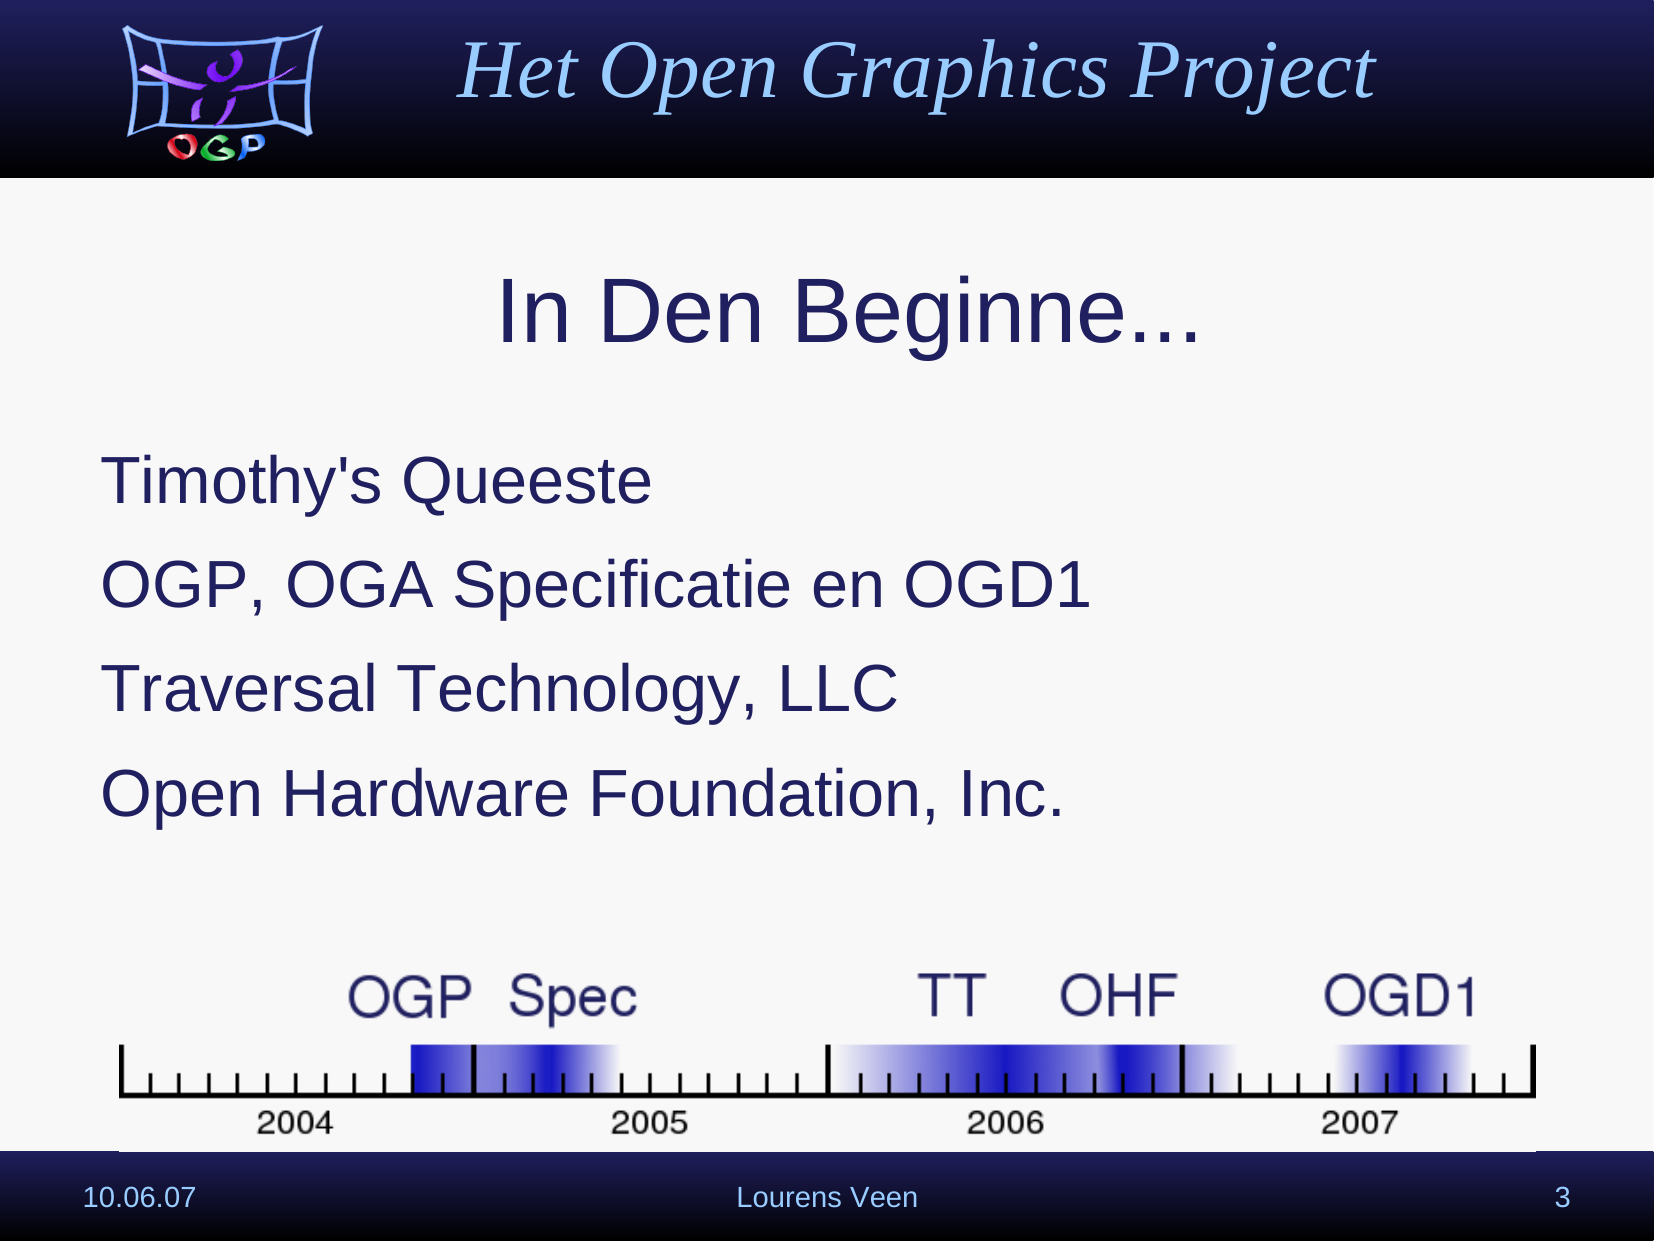

# In Den Beginne...
Timothy's Queeste
OGP, OGA Specificatie en OGD1
Traversal Technology, LLC
Open Hardware Foundation, Inc.
10.06.07
Lourens Veen
3